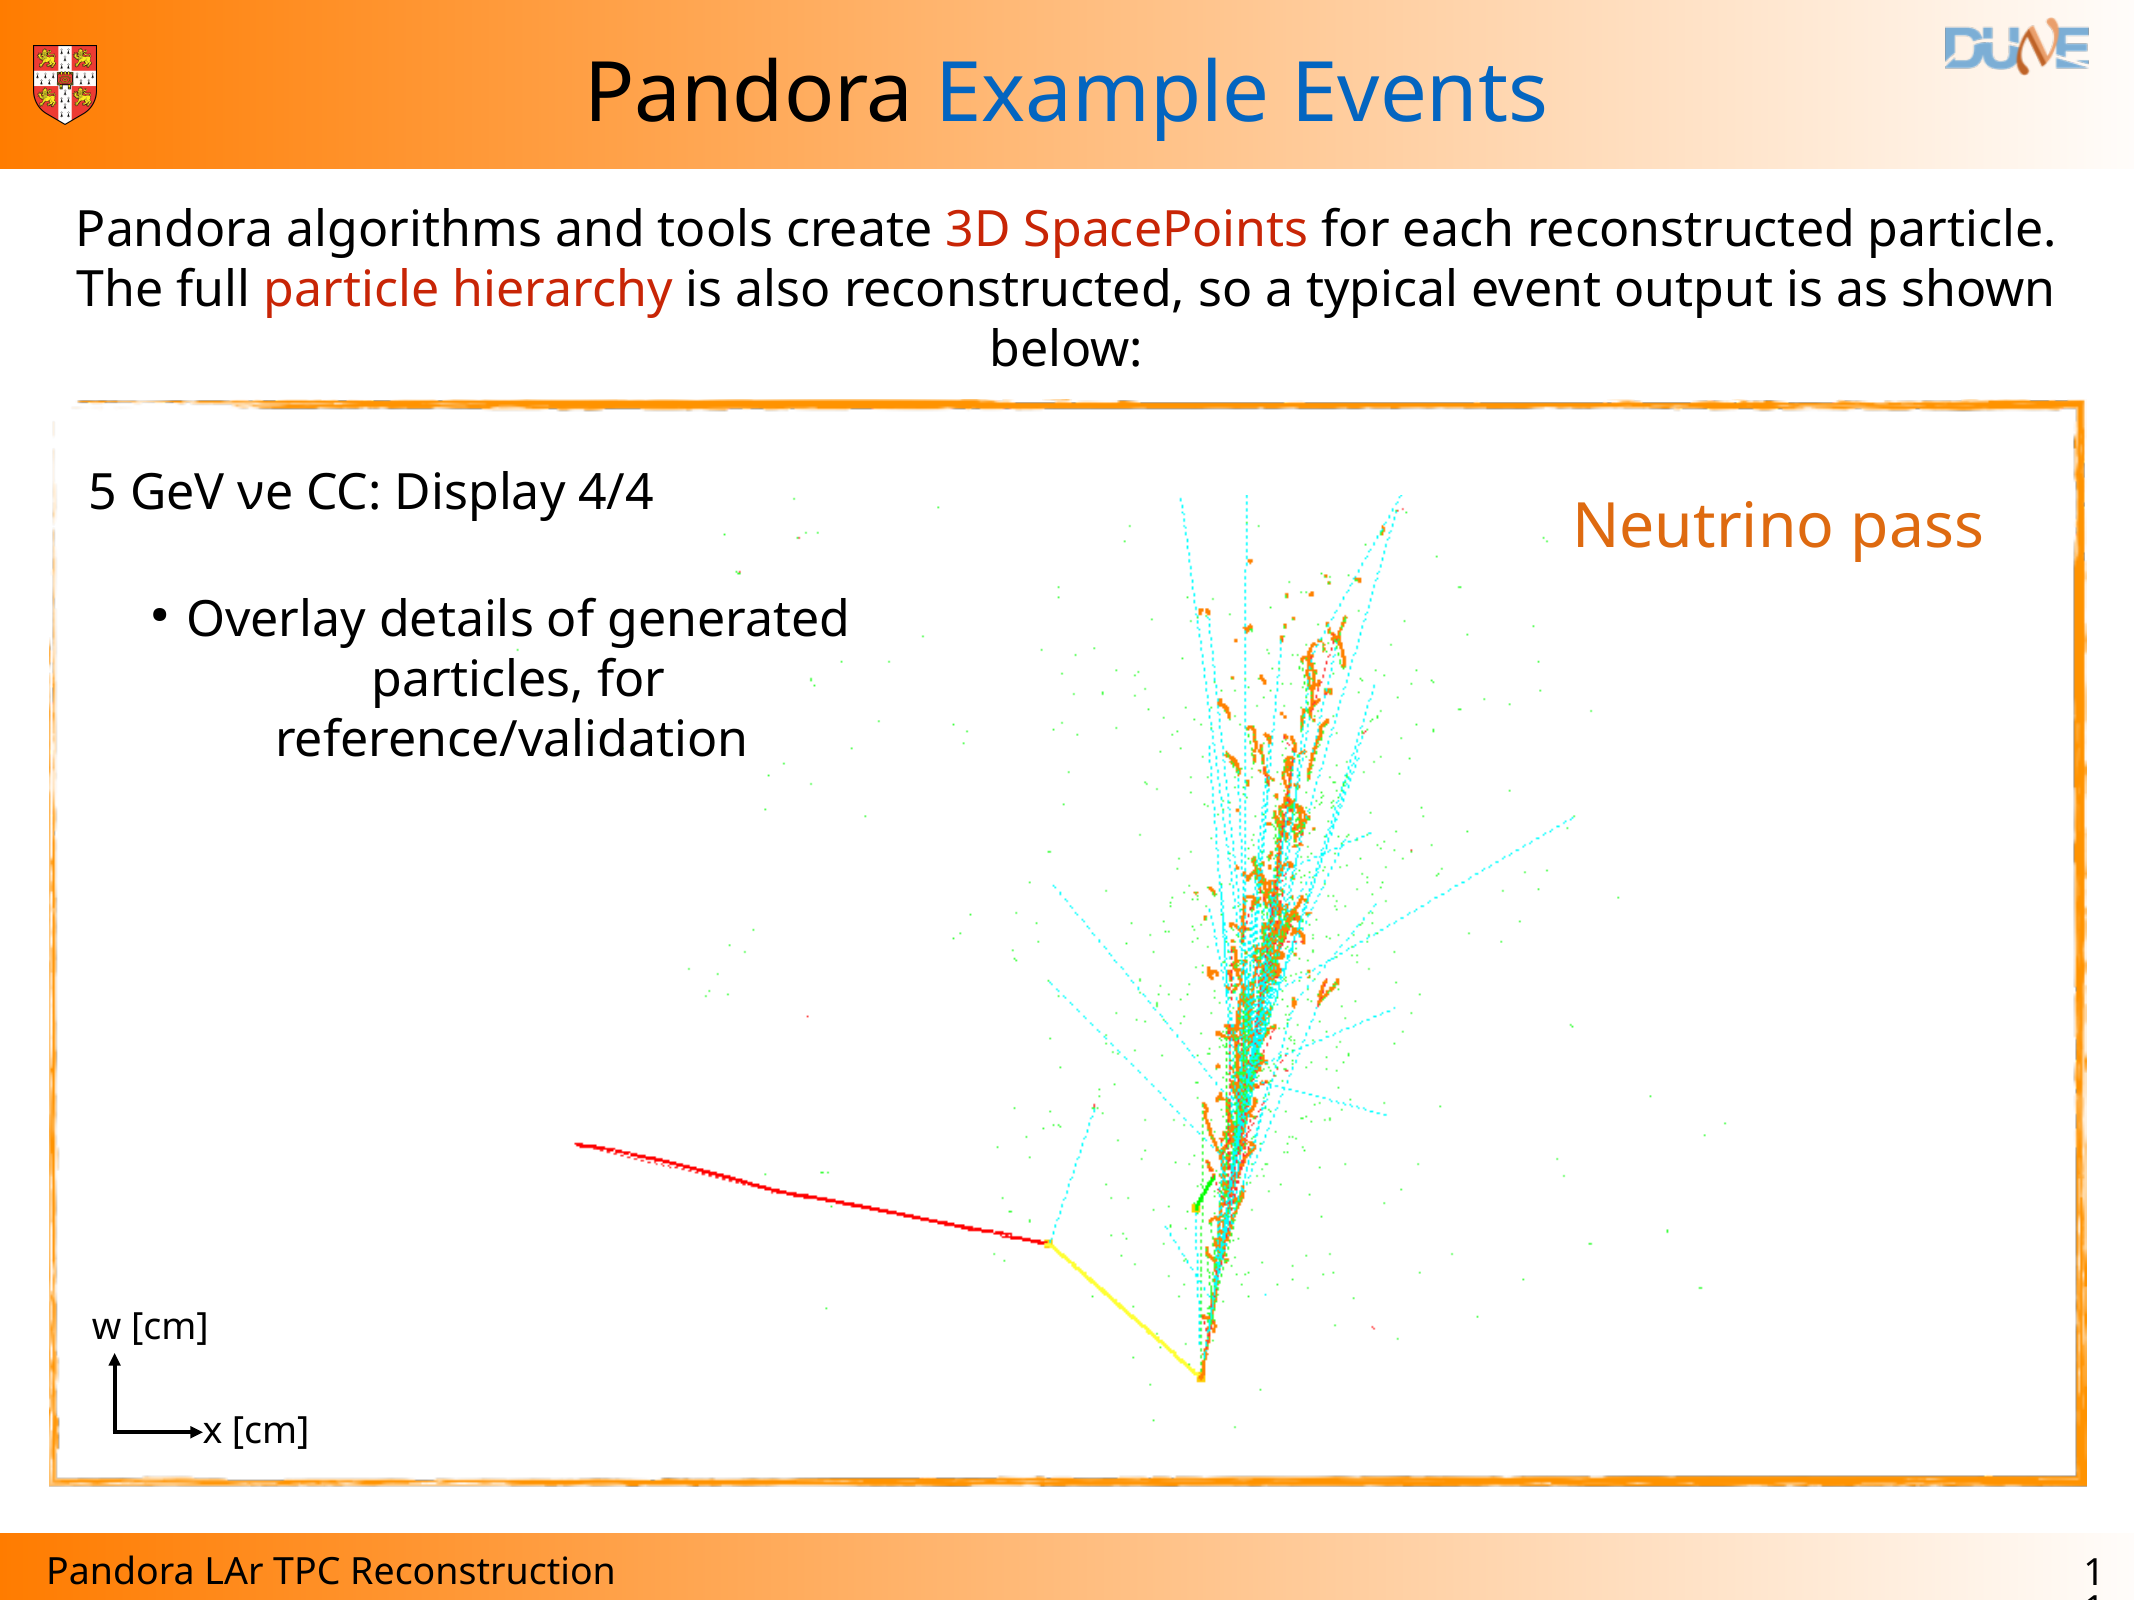

Pandora Example Events
Pandora algorithms and tools create 3D SpacePoints for each reconstructed particle. The full particle hierarchy is also reconstructed, so a typical event output is as shown below:
5 GeV νe CC: Display 4/4
Neutrino pass
Overlay details of generated particles, for reference/validation
w [cm]
x [cm]